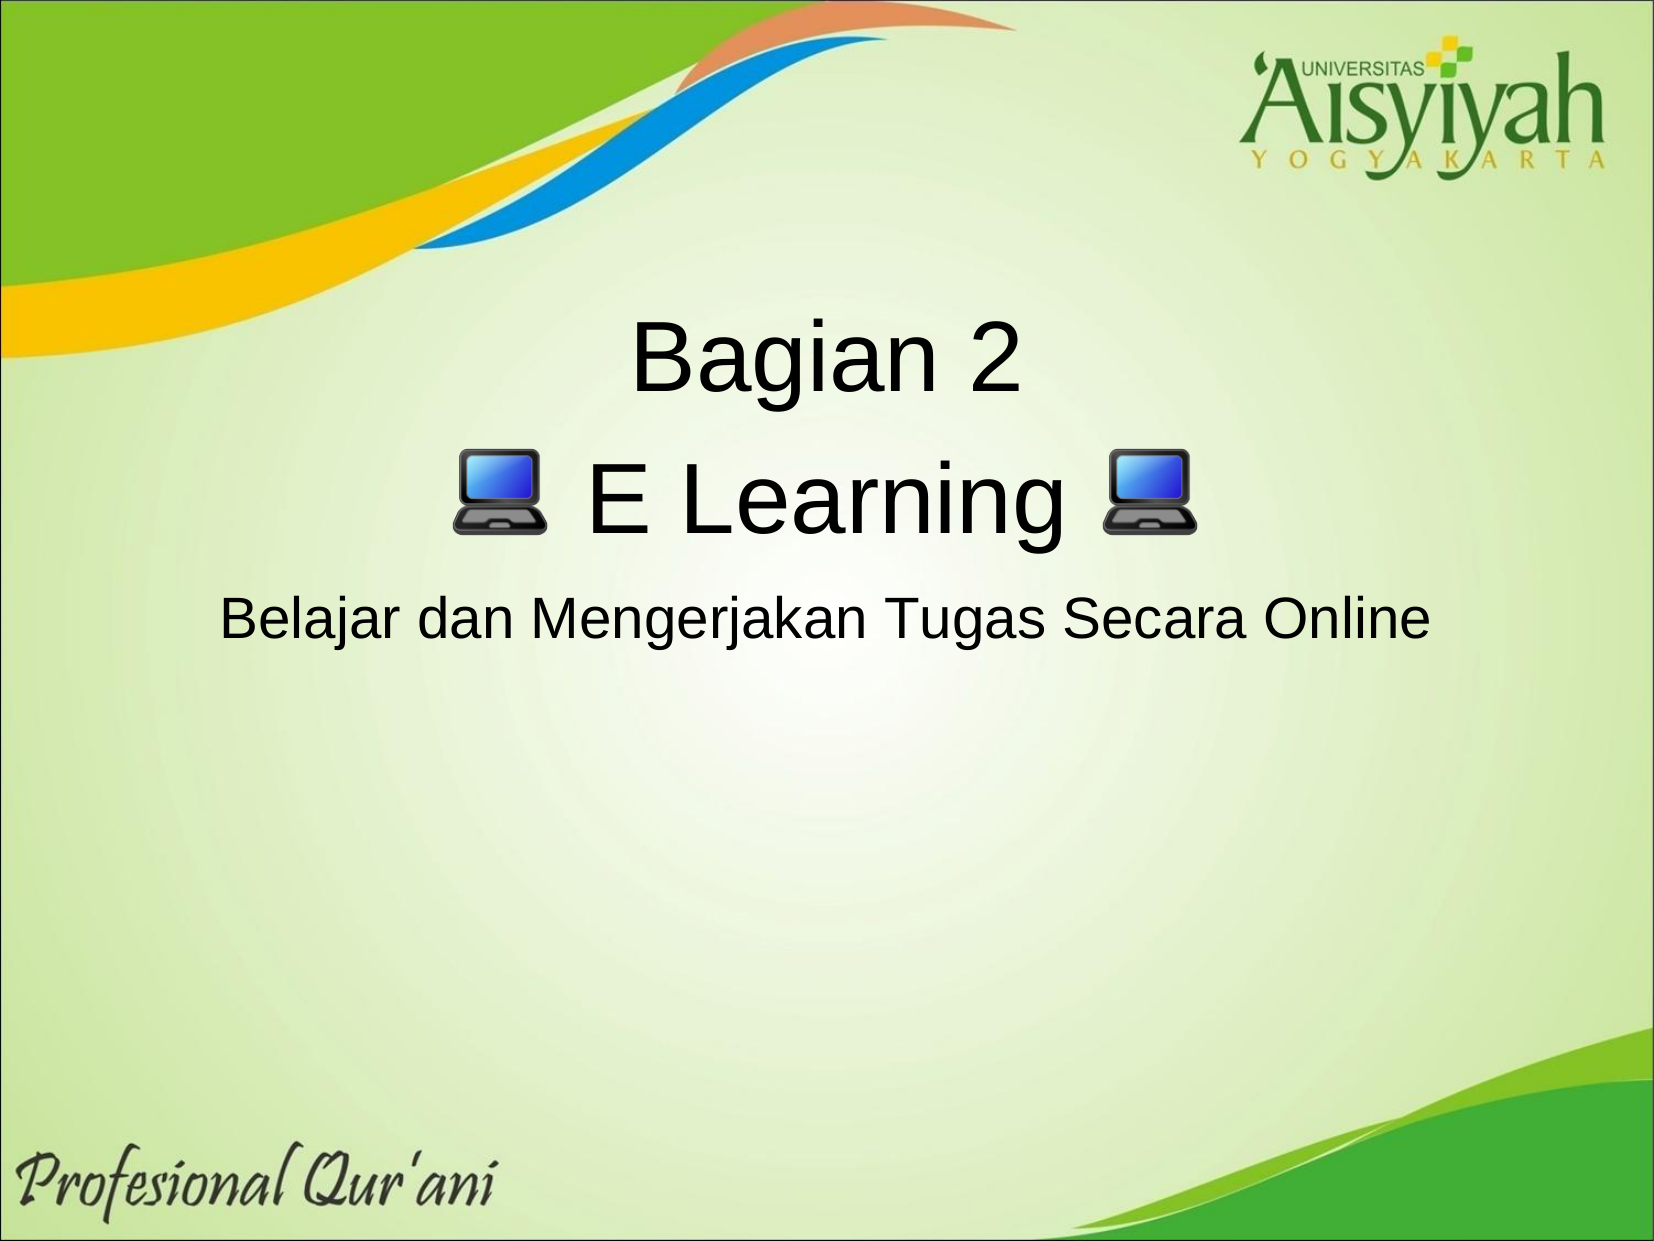

Bagian 2
 E Learning
Belajar dan Mengerjakan Tugas Secara Online